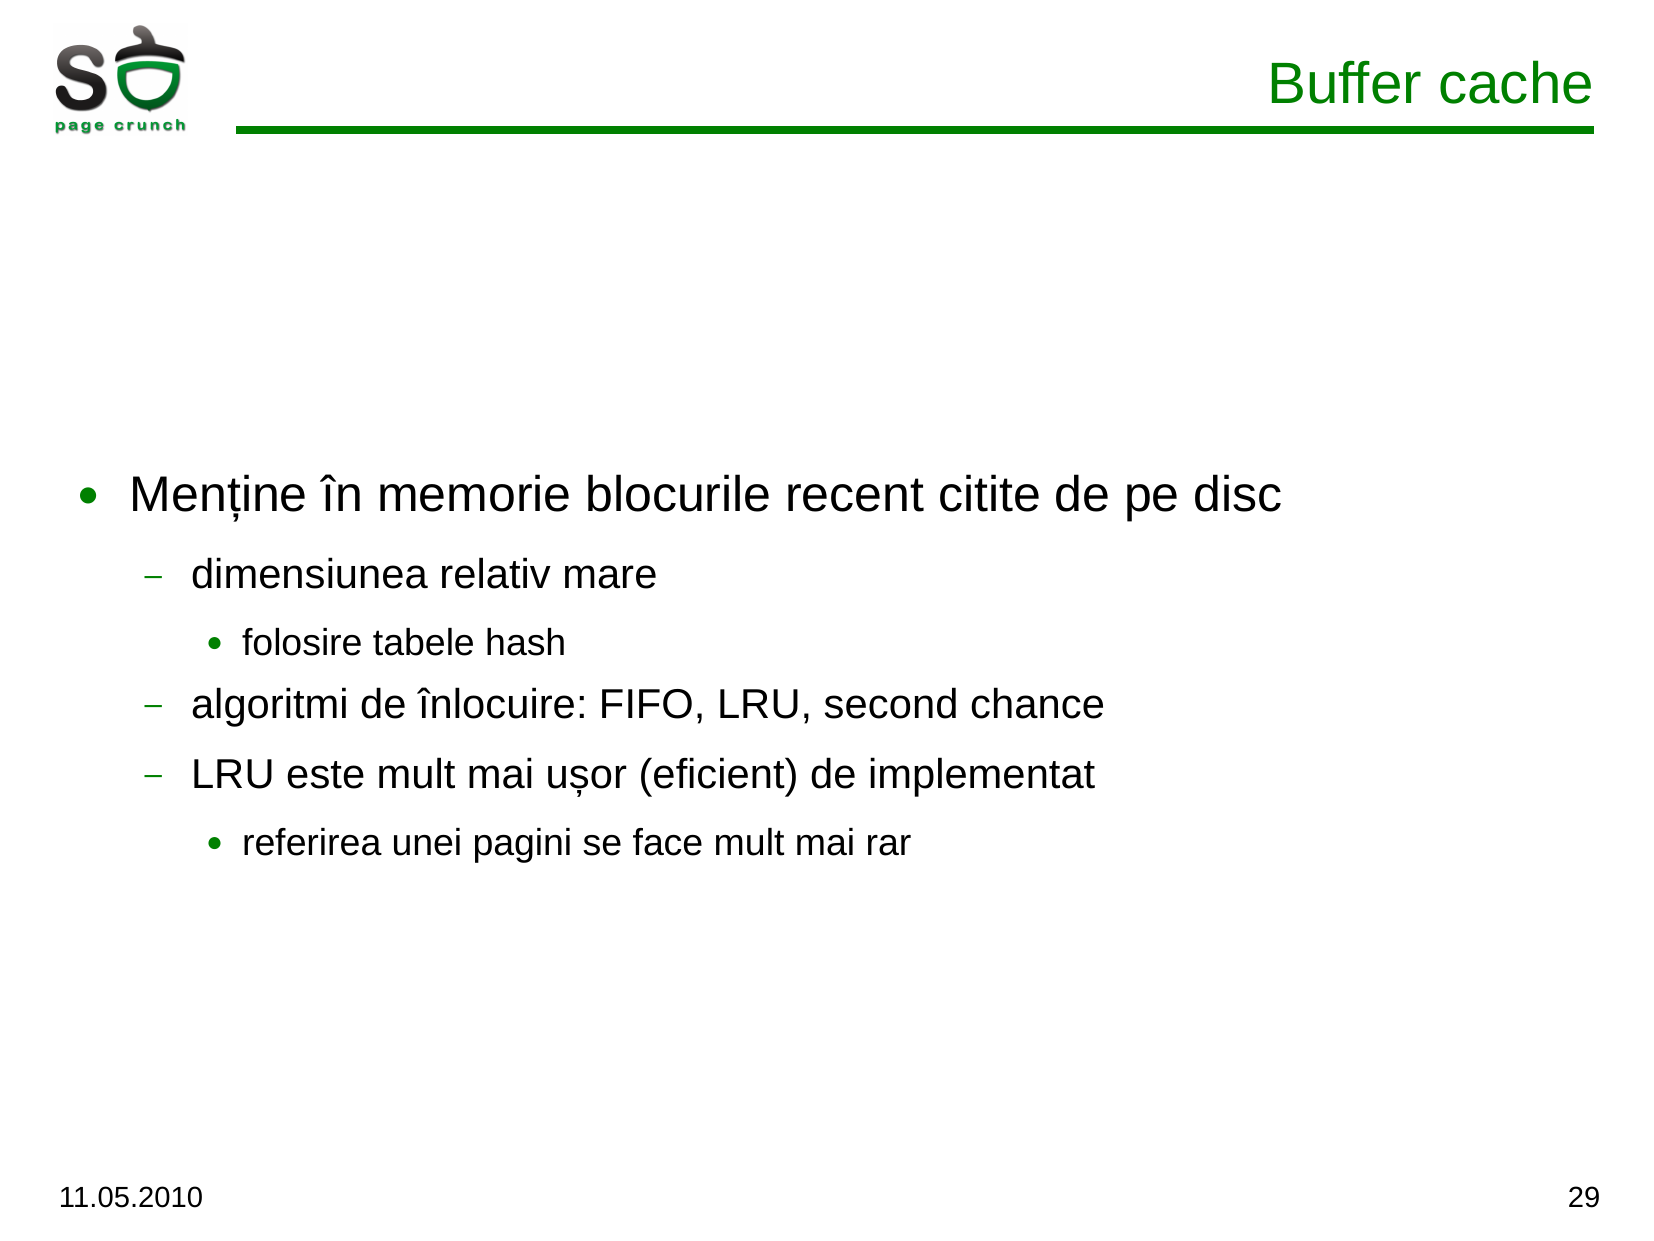

# Buffer cache
Menține în memorie blocurile recent citite de pe disc
dimensiunea relativ mare
folosire tabele hash
algoritmi de înlocuire: FIFO, LRU, second chance
LRU este mult mai ușor (eficient) de implementat
referirea unei pagini se face mult mai rar
11.05.2010
29